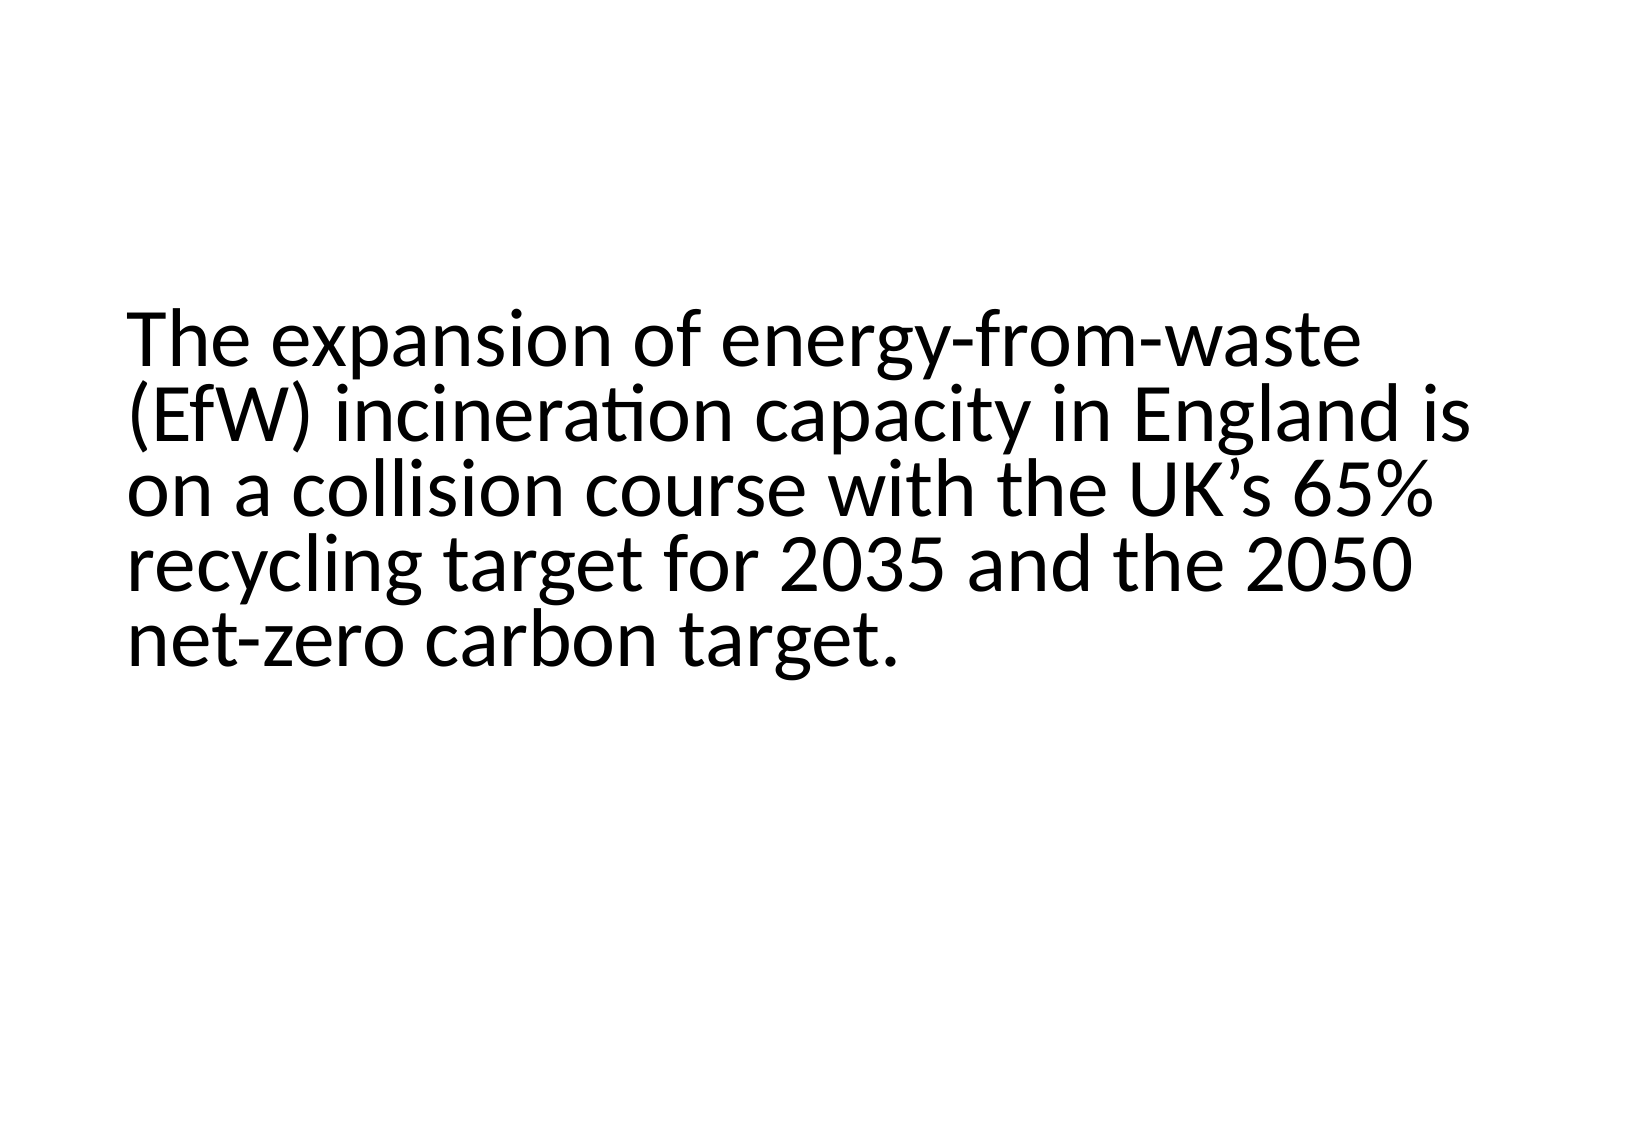

#
The expansion of energy-from-waste (EfW) incineration capacity in England is on a collision course with the UK’s 65% recycling target for 2035 and the 2050 net-zero carbon target.